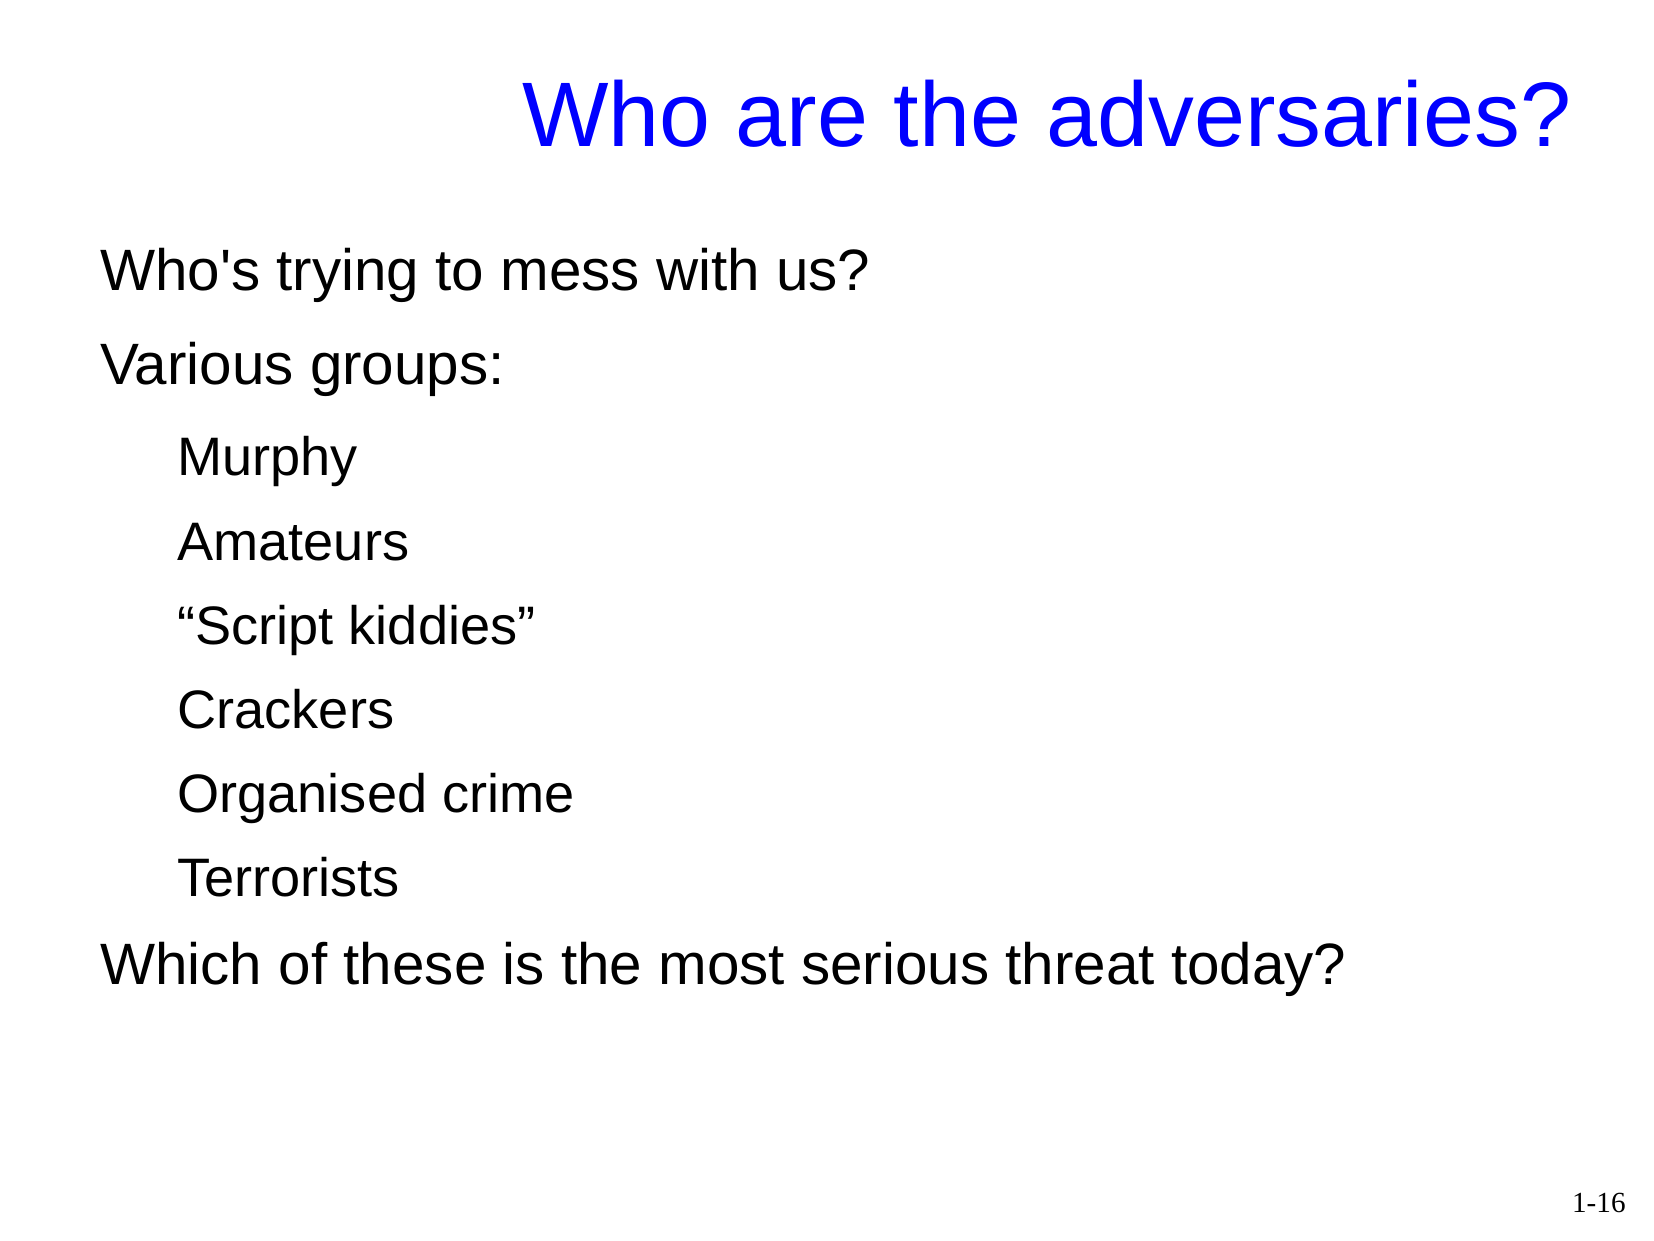

# Who are the adversaries?
Who's trying to mess with us?
Various groups:
Murphy
Amateurs
“Script kiddies”
Crackers
Organised crime
Terrorists
Which of these is the most serious threat today?